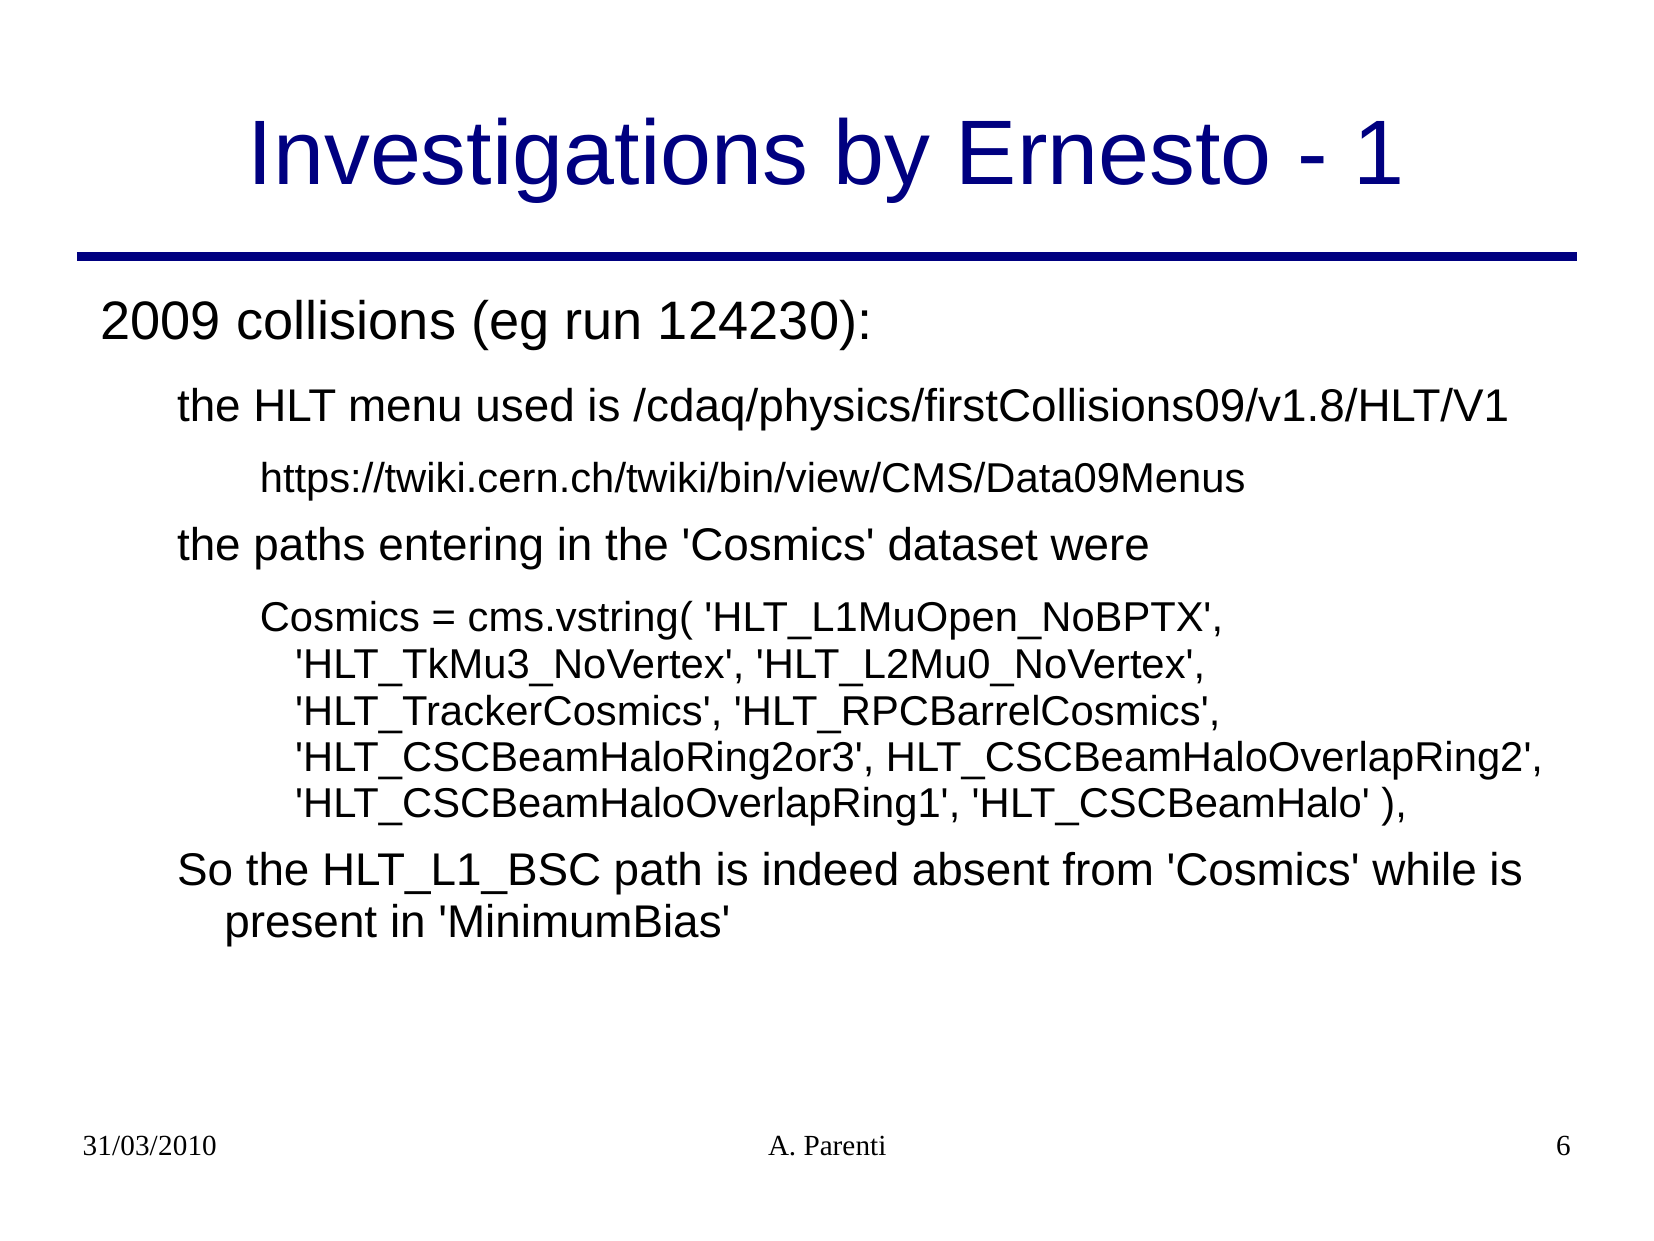

# Investigations by Ernesto - 1
2009 collisions (eg run 124230):
the HLT menu used is /cdaq/physics/firstCollisions09/v1.8/HLT/V1
https://twiki.cern.ch/twiki/bin/view/CMS/Data09Menus
the paths entering in the 'Cosmics' dataset were
Cosmics = cms.vstring( 'HLT_L1MuOpen_NoBPTX', 'HLT_TkMu3_NoVertex', 'HLT_L2Mu0_NoVertex', 'HLT_TrackerCosmics', 'HLT_RPCBarrelCosmics', 'HLT_CSCBeamHaloRing2or3', HLT_CSCBeamHaloOverlapRing2', 'HLT_CSCBeamHaloOverlapRing1', 'HLT_CSCBeamHalo' ),
So the HLT_L1_BSC path is indeed absent from 'Cosmics' while is present in 'MinimumBias'
6